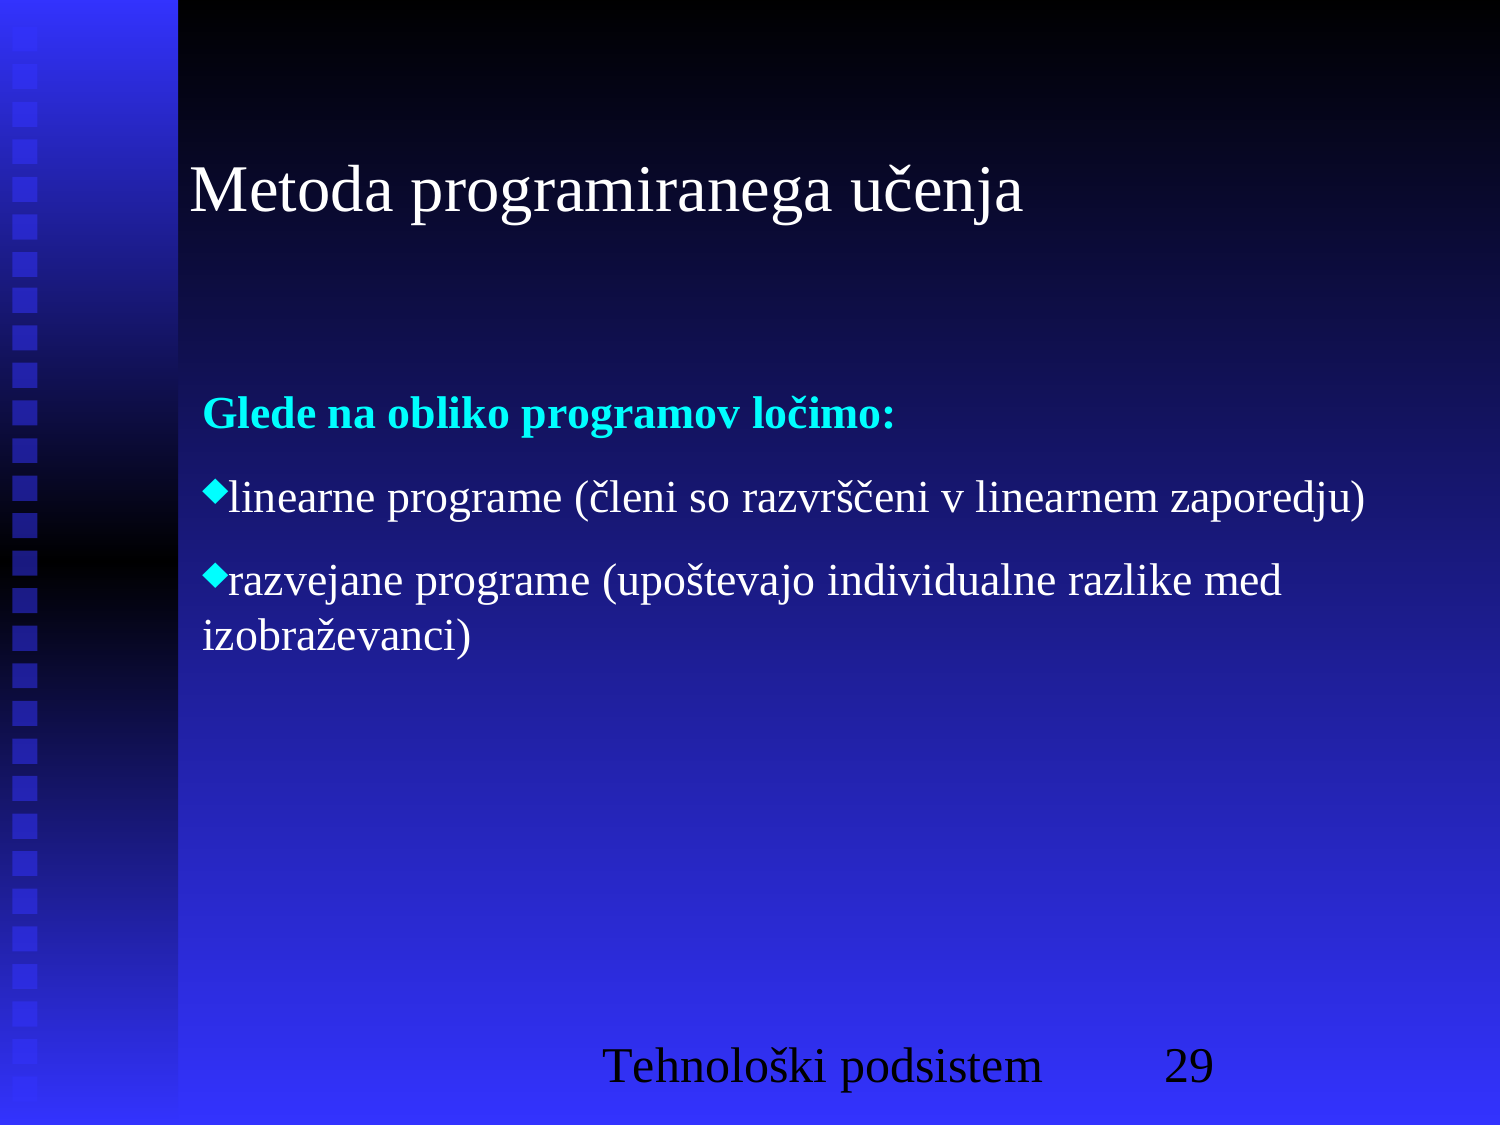

# Metoda programiranega učenja
Glede na obliko programov ločimo:
linearne programe (členi so razvrščeni v linearnem zaporedju)
razvejane programe (upoštevajo individualne razlike med izobraževanci)
Tehnološki podsistem
29